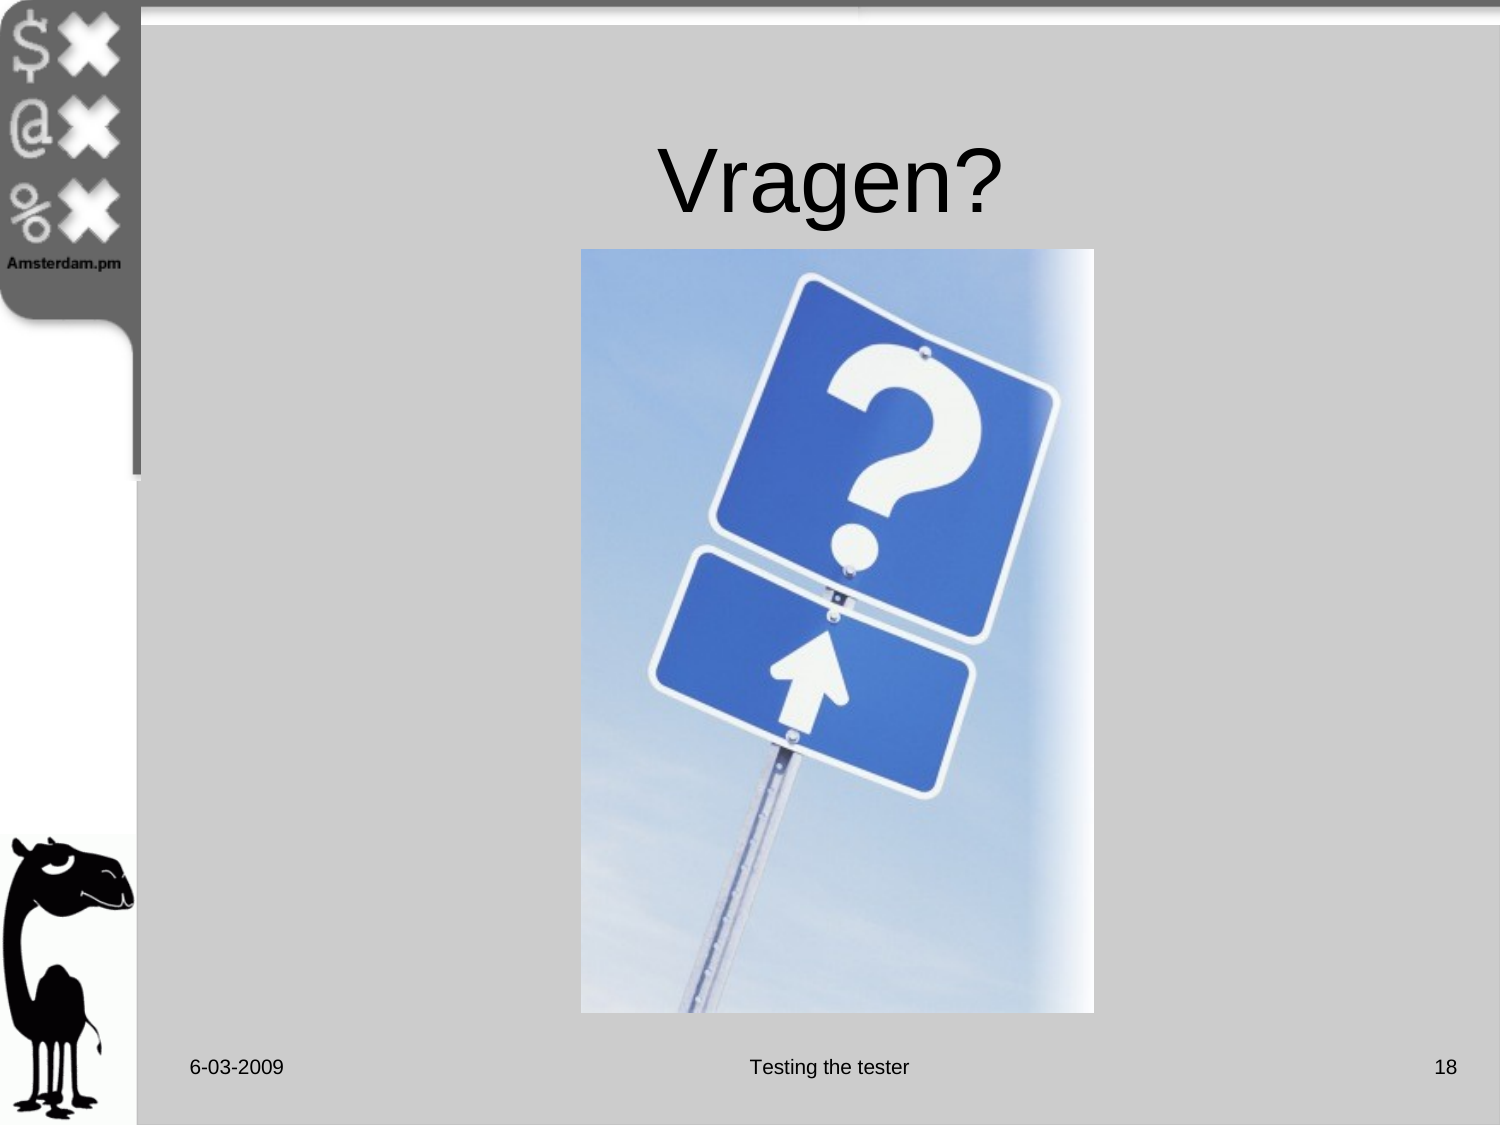

# Vragen?
6-03-2009
Testing the tester
18